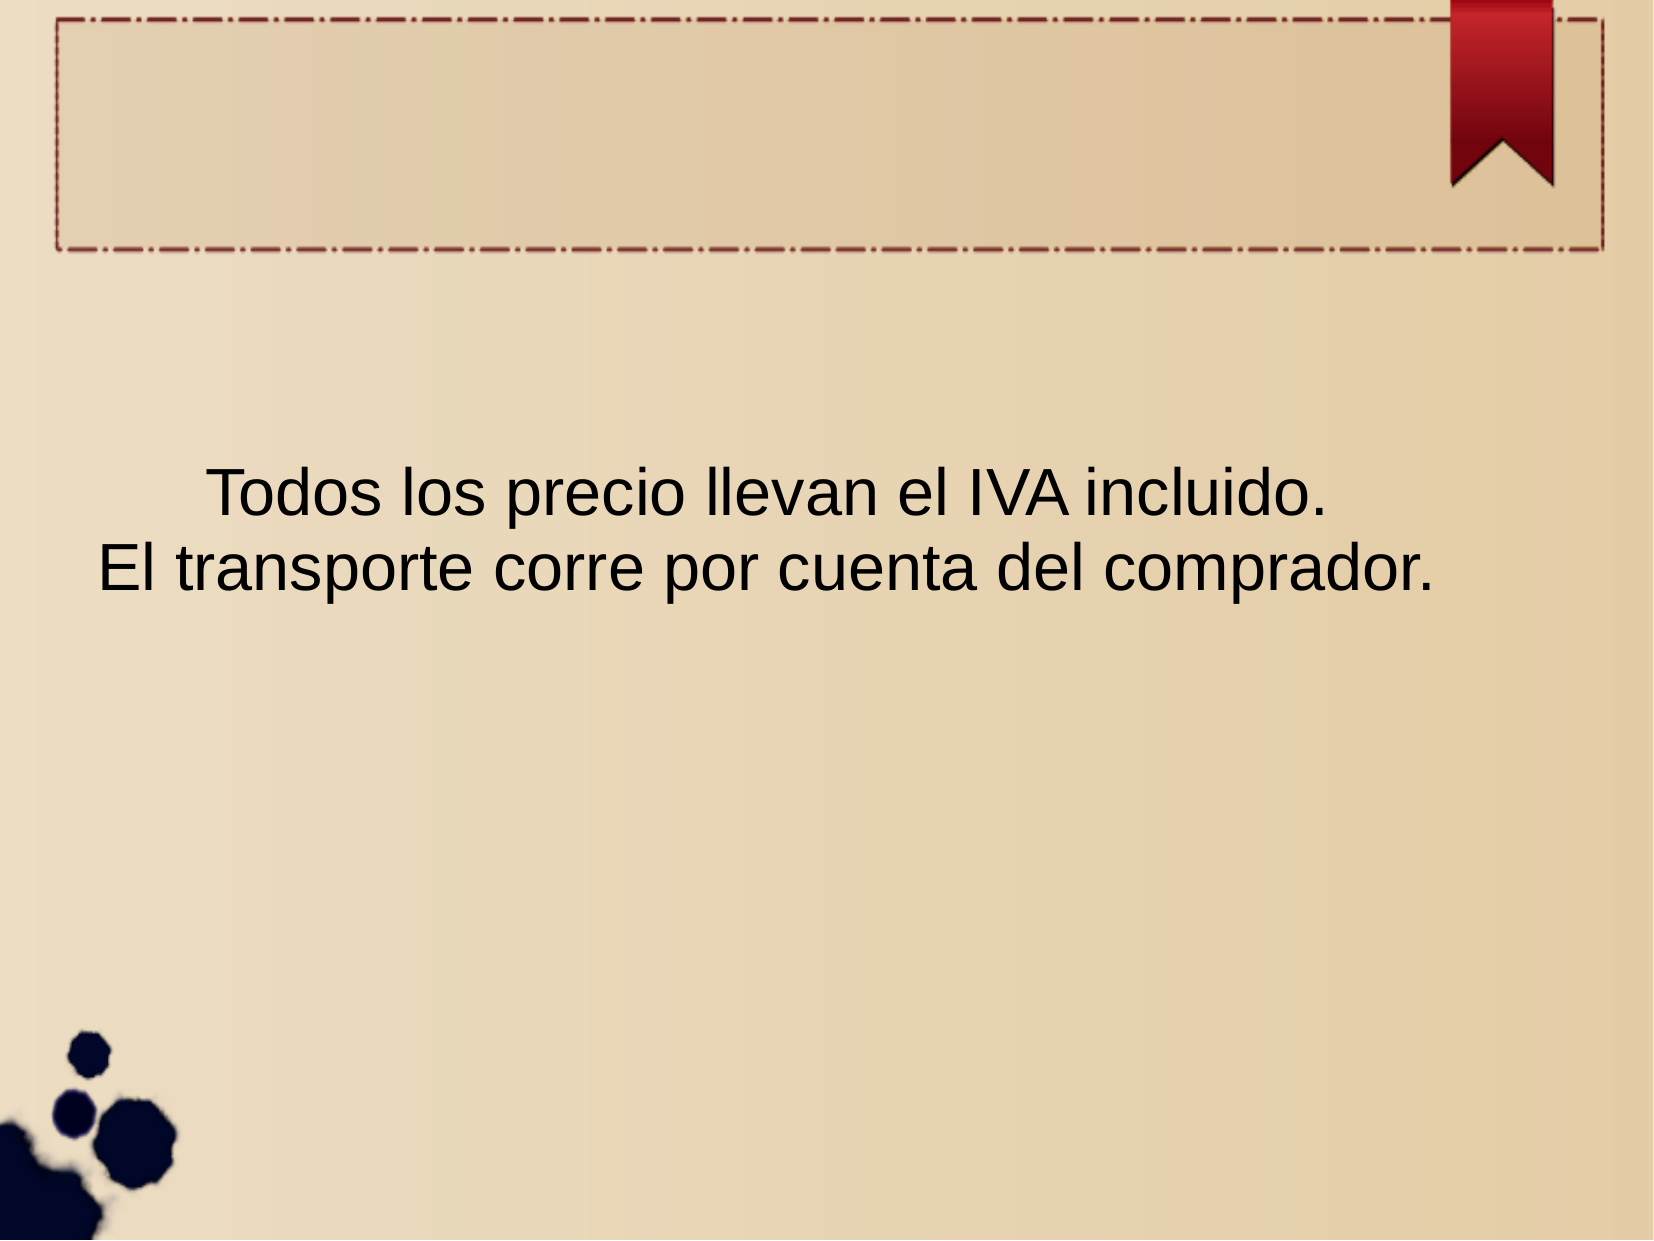

# Todos los precio llevan el IVA incluido.
El transporte corre por cuenta del comprador.